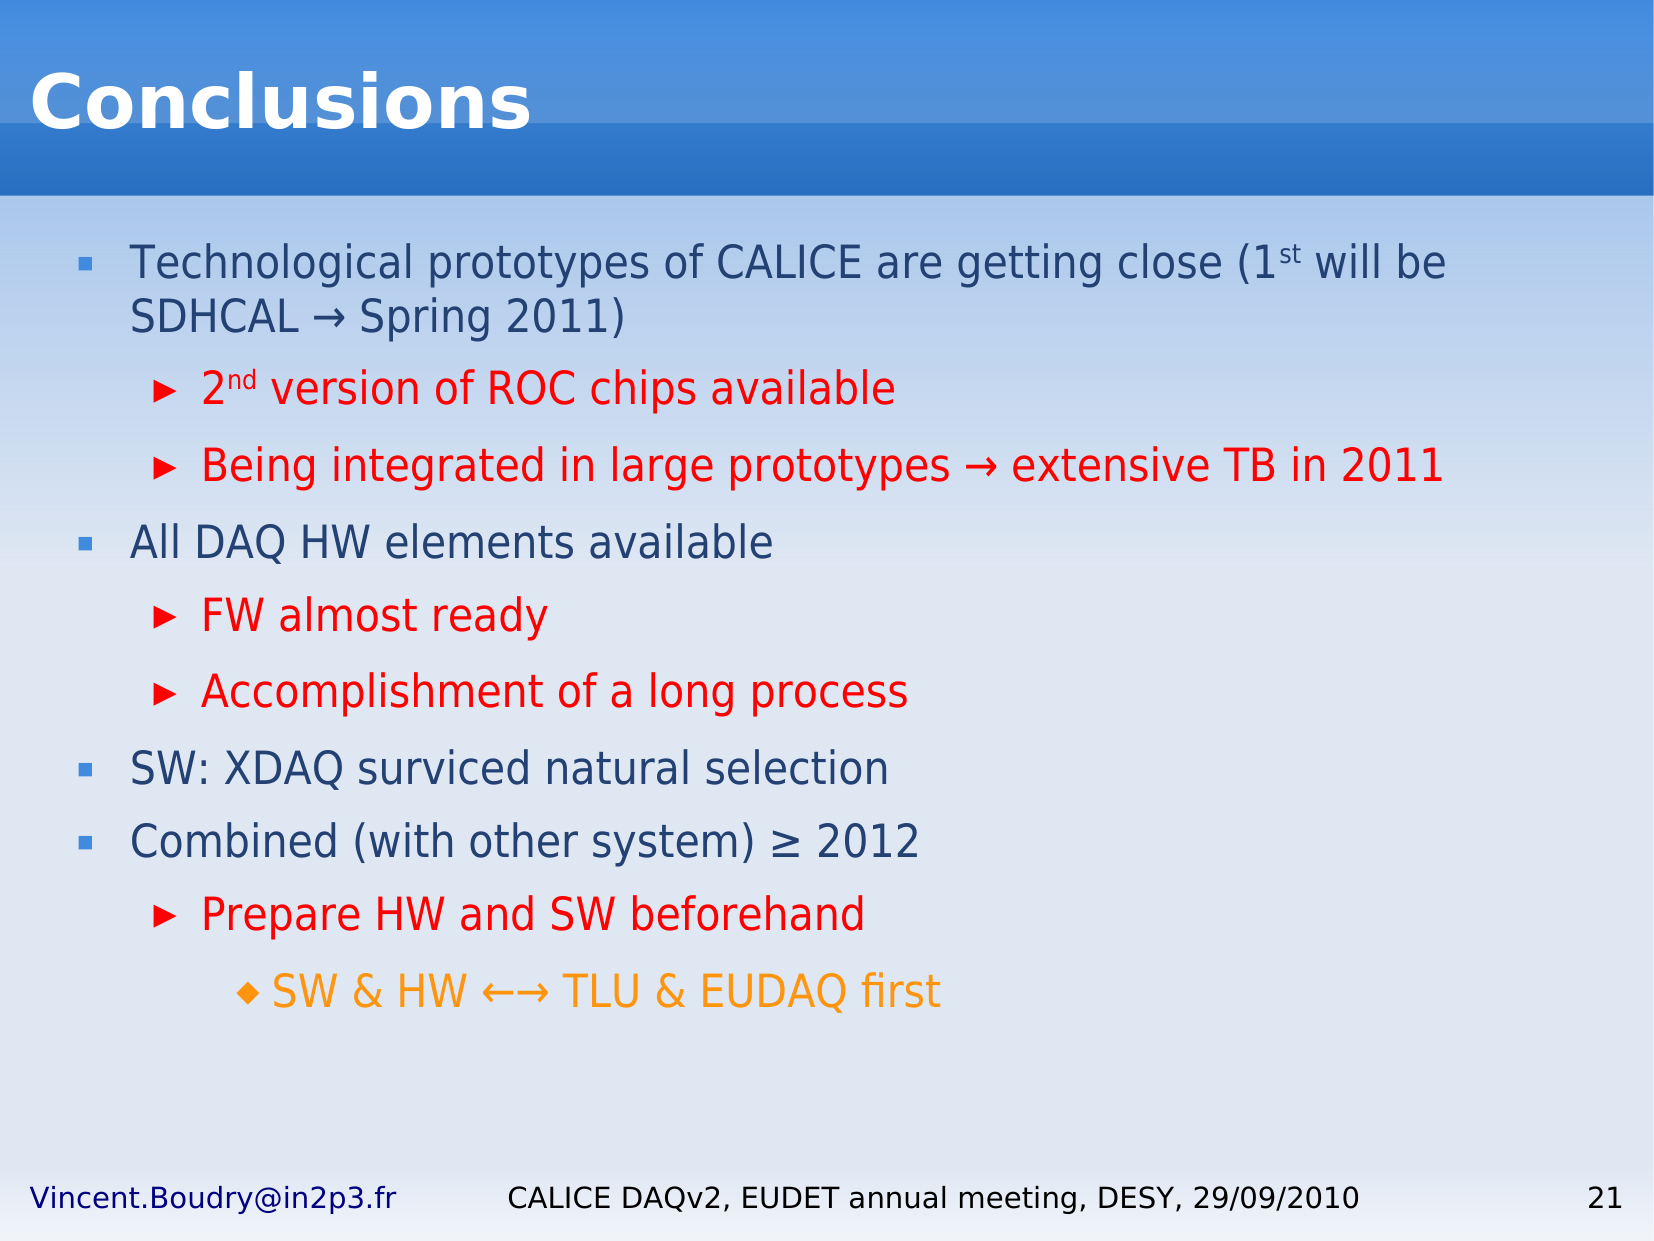

# Conclusions
Technological prototypes of CALICE are getting close (1st will be SDHCAL → Spring 2011)
2nd version of ROC chips available
Being integrated in large prototypes → extensive TB in 2011
All DAQ HW elements available
FW almost ready
Accomplishment of a long process
SW: XDAQ surviced natural selection
Combined (with other system) ≥ 2012
Prepare HW and SW beforehand
SW & HW ←→ TLU & EUDAQ first
Vincent.Boudry@in2p3.fr
CALICE DAQv2, EUDET annual meeting, DESY, 29/09/2010
21